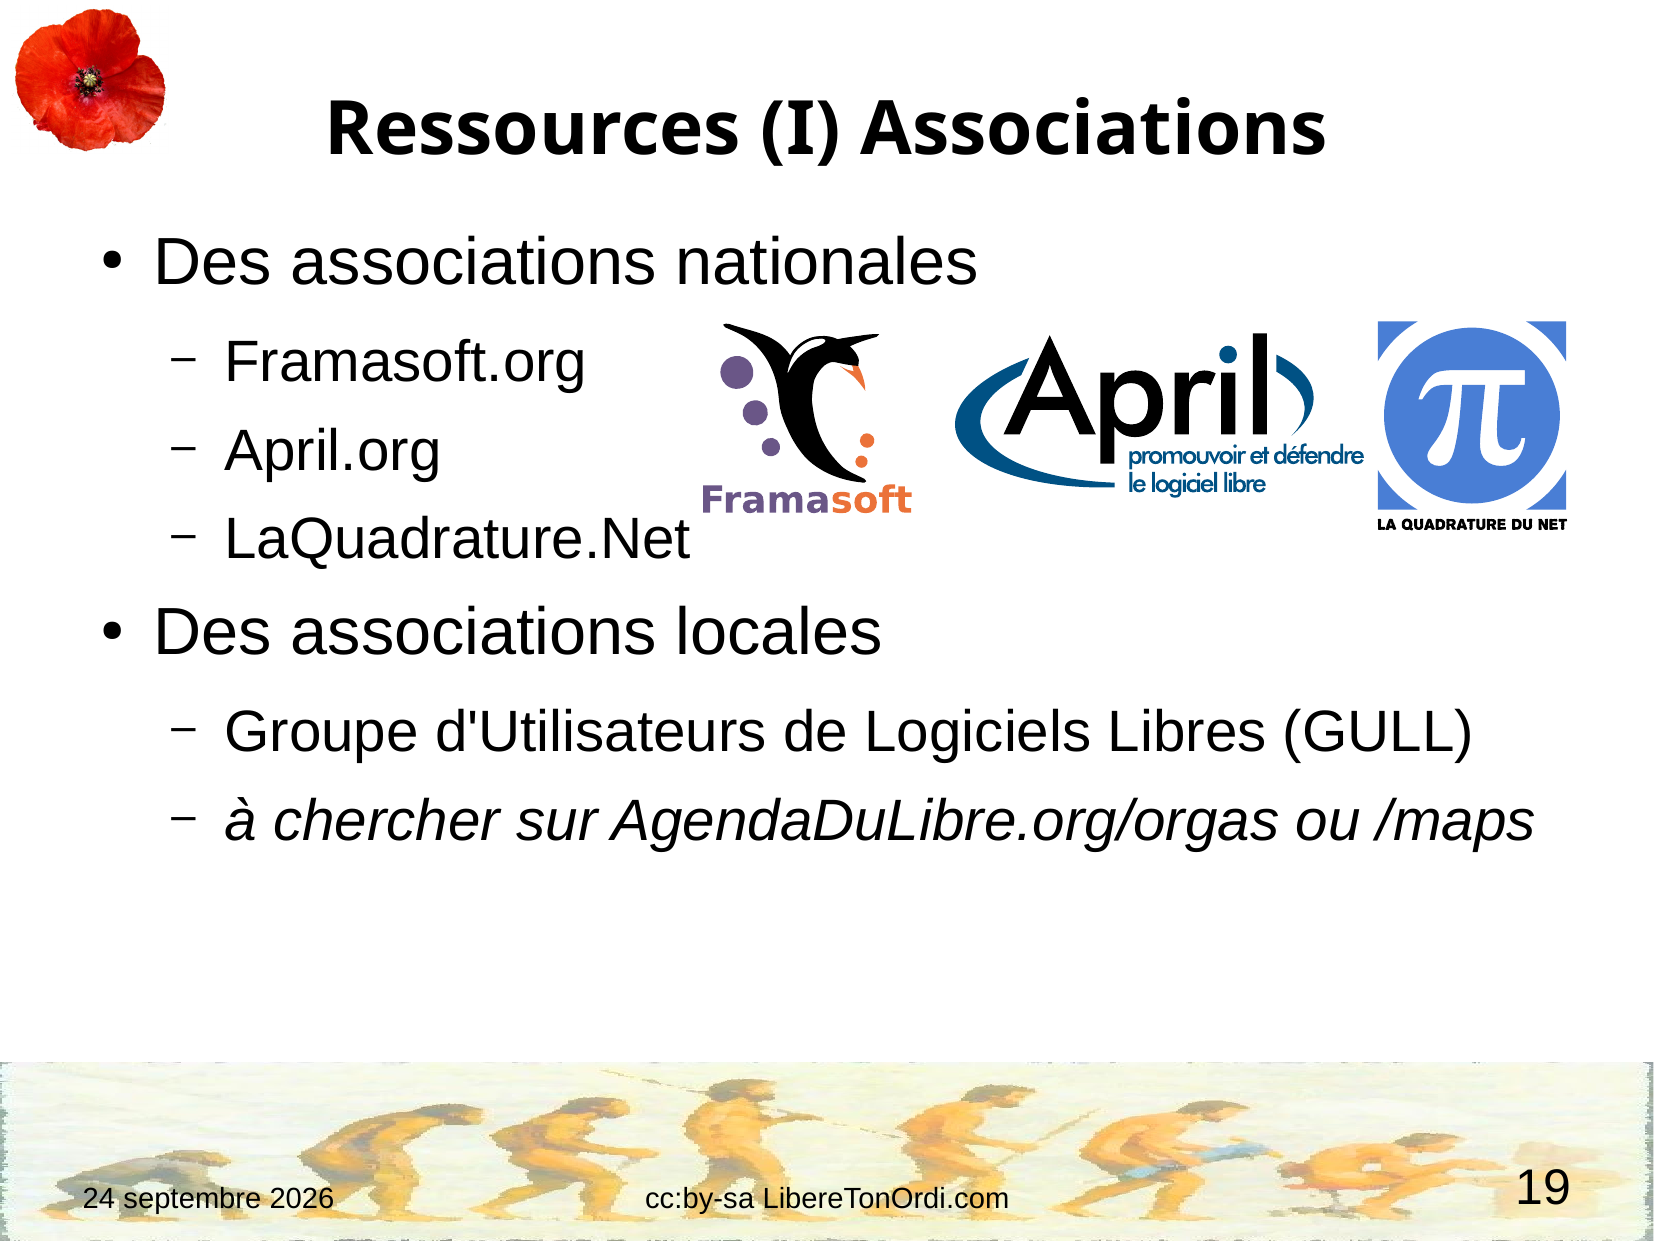

# Ressources (I) Associations
Des associations nationales
Framasoft.org
April.org
LaQuadrature.Net
Des associations locales
Groupe d'Utilisateurs de Logiciels Libres (GULL)
à chercher sur AgendaDuLibre.org/orgas ou /maps
cc:by-sa LibereTonOrdi.com
19